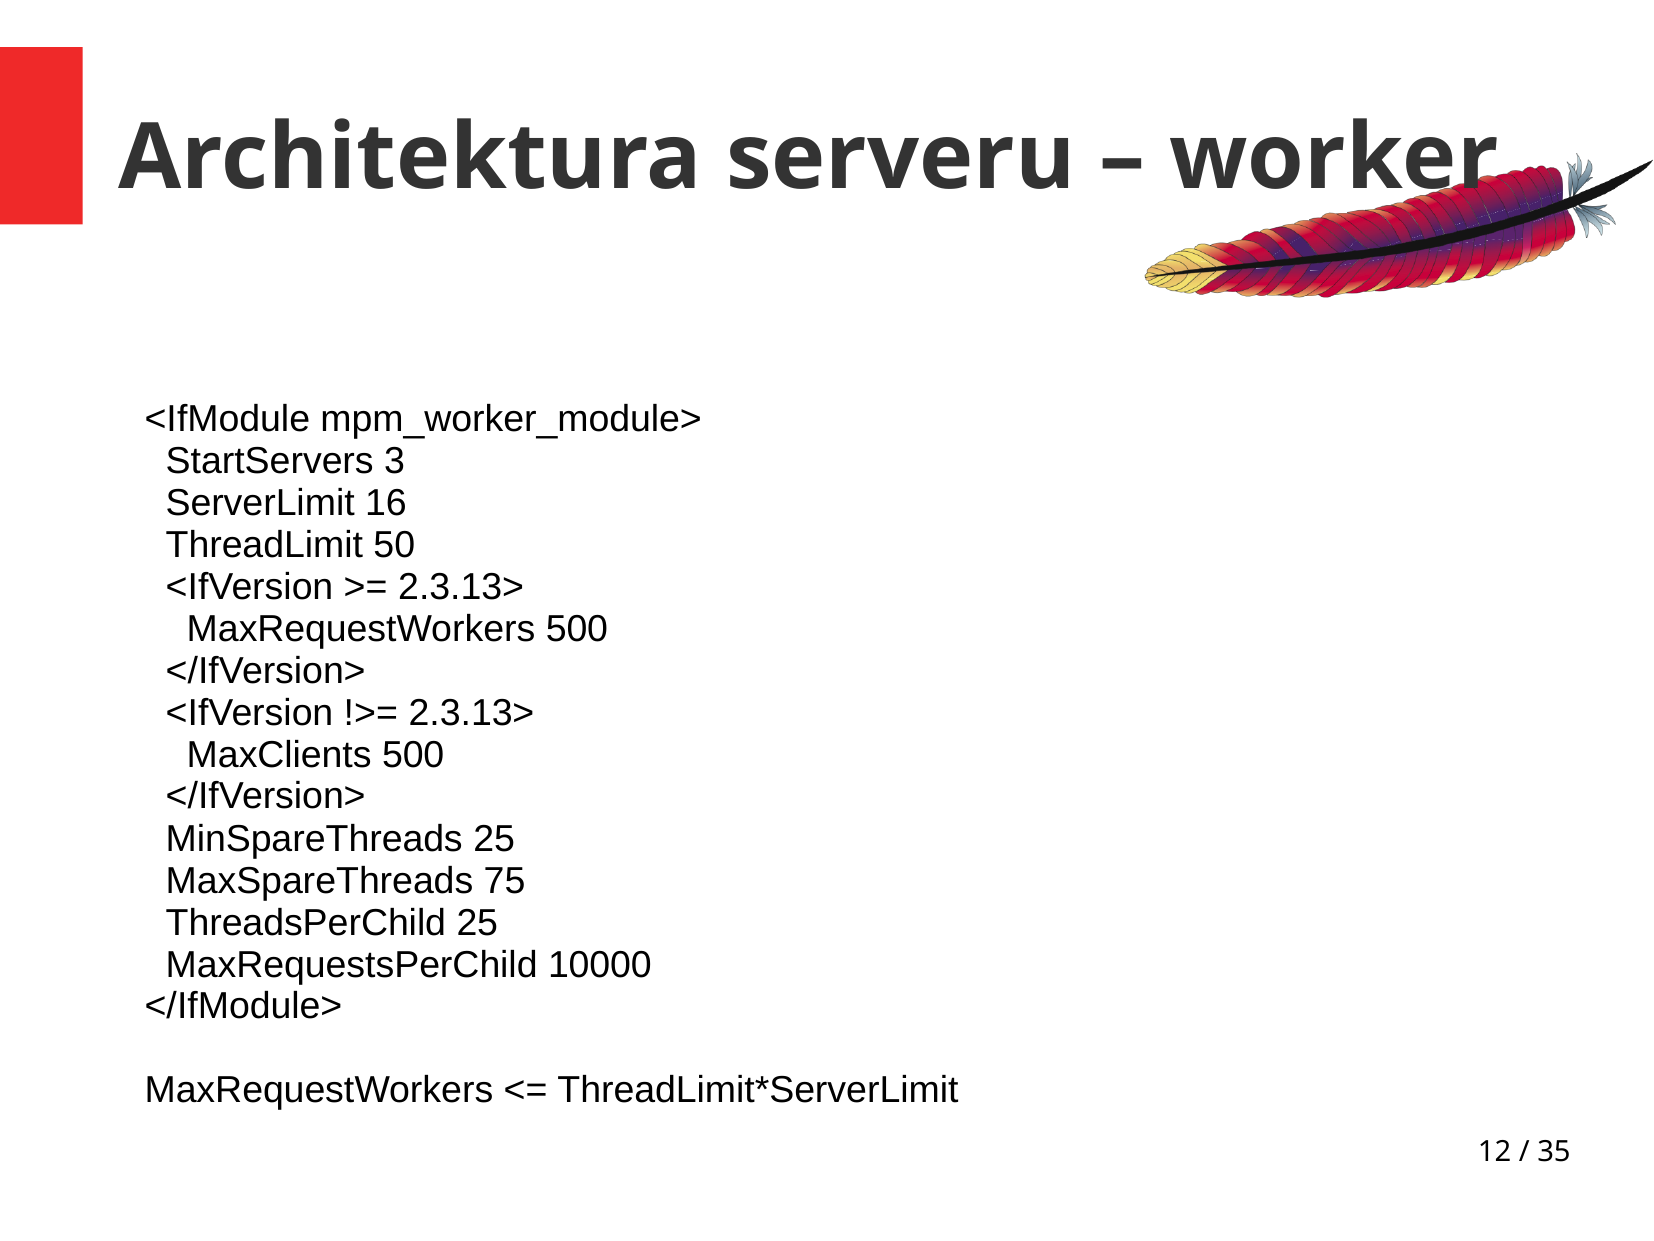

# Architektura serveru – worker
<IfModule mpm_worker_module>
 StartServers 3
 ServerLimit 16
 ThreadLimit 50
 <IfVersion >= 2.3.13>
 MaxRequestWorkers 500
 </IfVersion>
 <IfVersion !>= 2.3.13>
 MaxClients 500
 </IfVersion>
 MinSpareThreads 25
 MaxSpareThreads 75
 ThreadsPerChild 25
 MaxRequestsPerChild 10000
</IfModule>
MaxRequestWorkers <= ThreadLimit*ServerLimit
12